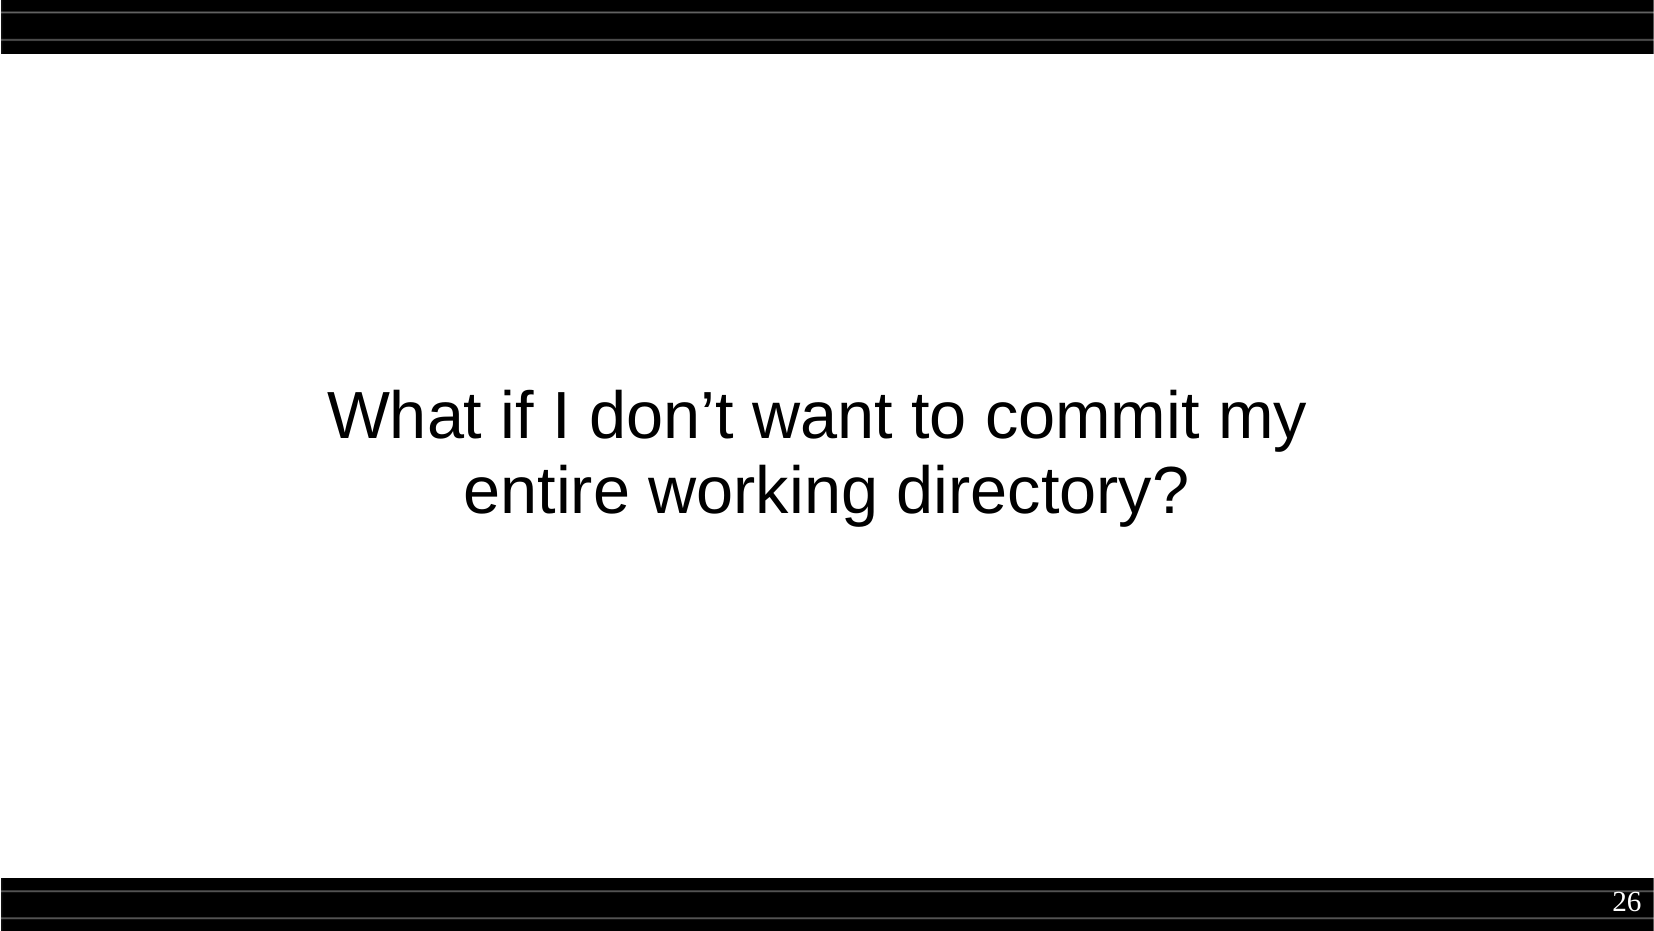

# What if I don’t want to commit my
entire working directory?